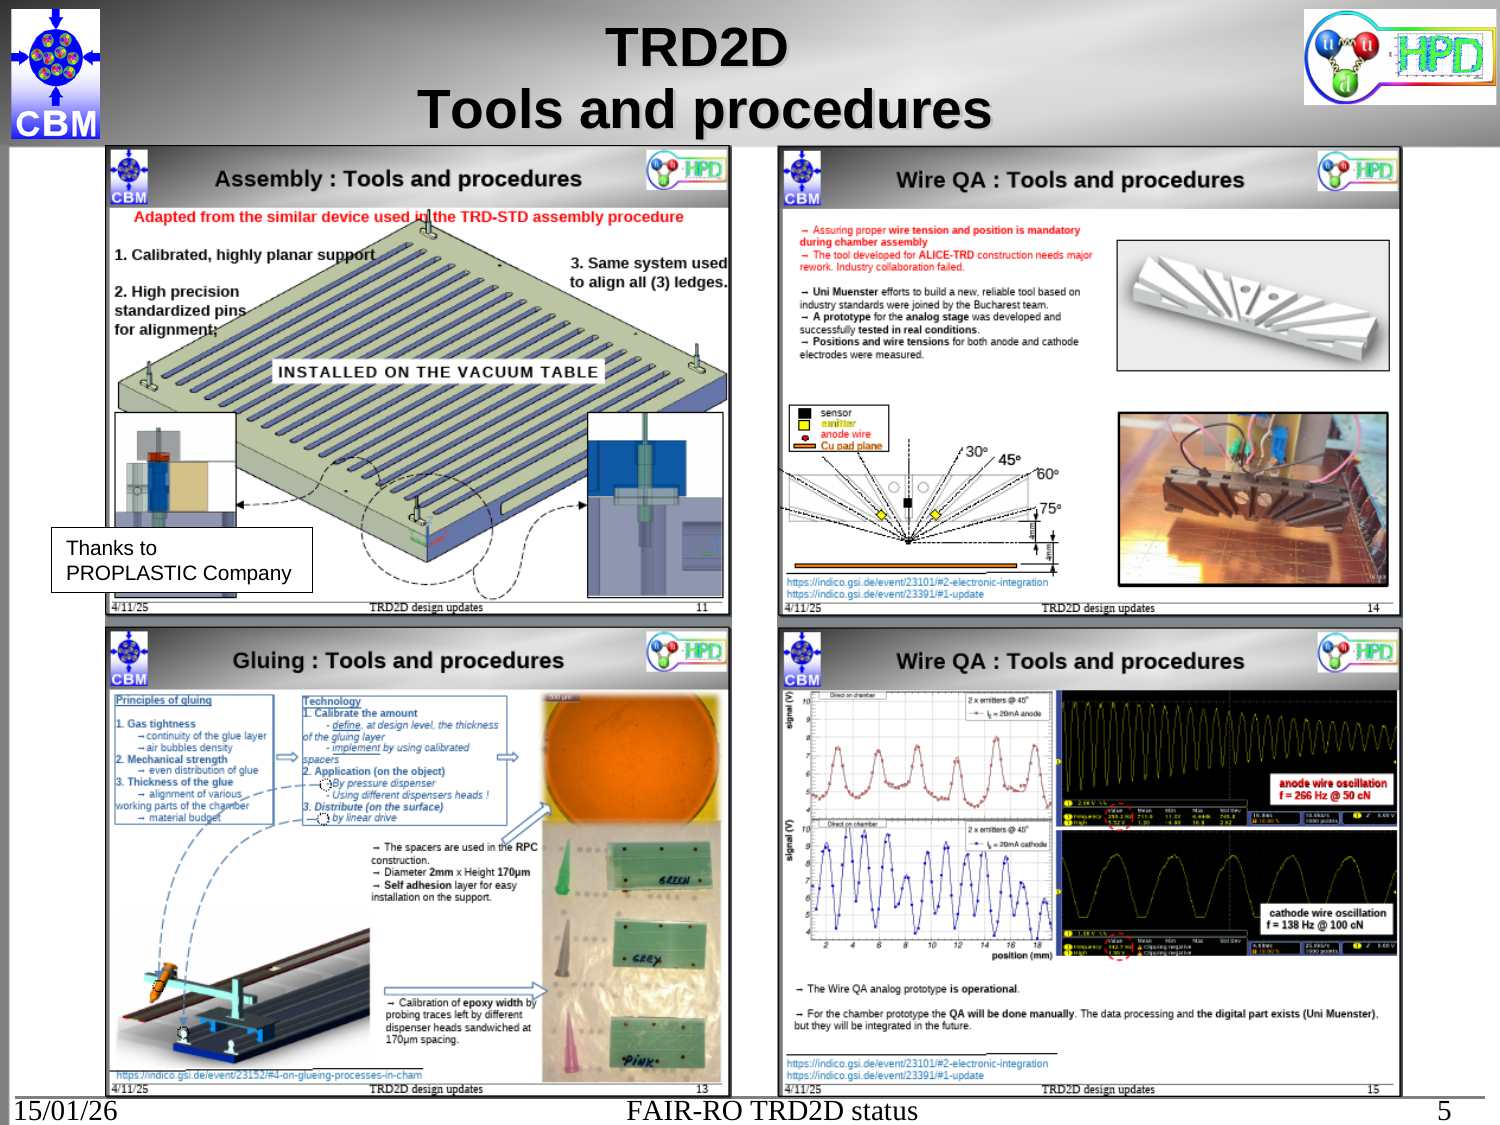

# TRD2D Tools and procedures
Thanks to
PROPLASTIC Company
15/01/26
FAIR-RO TRD2D status
5